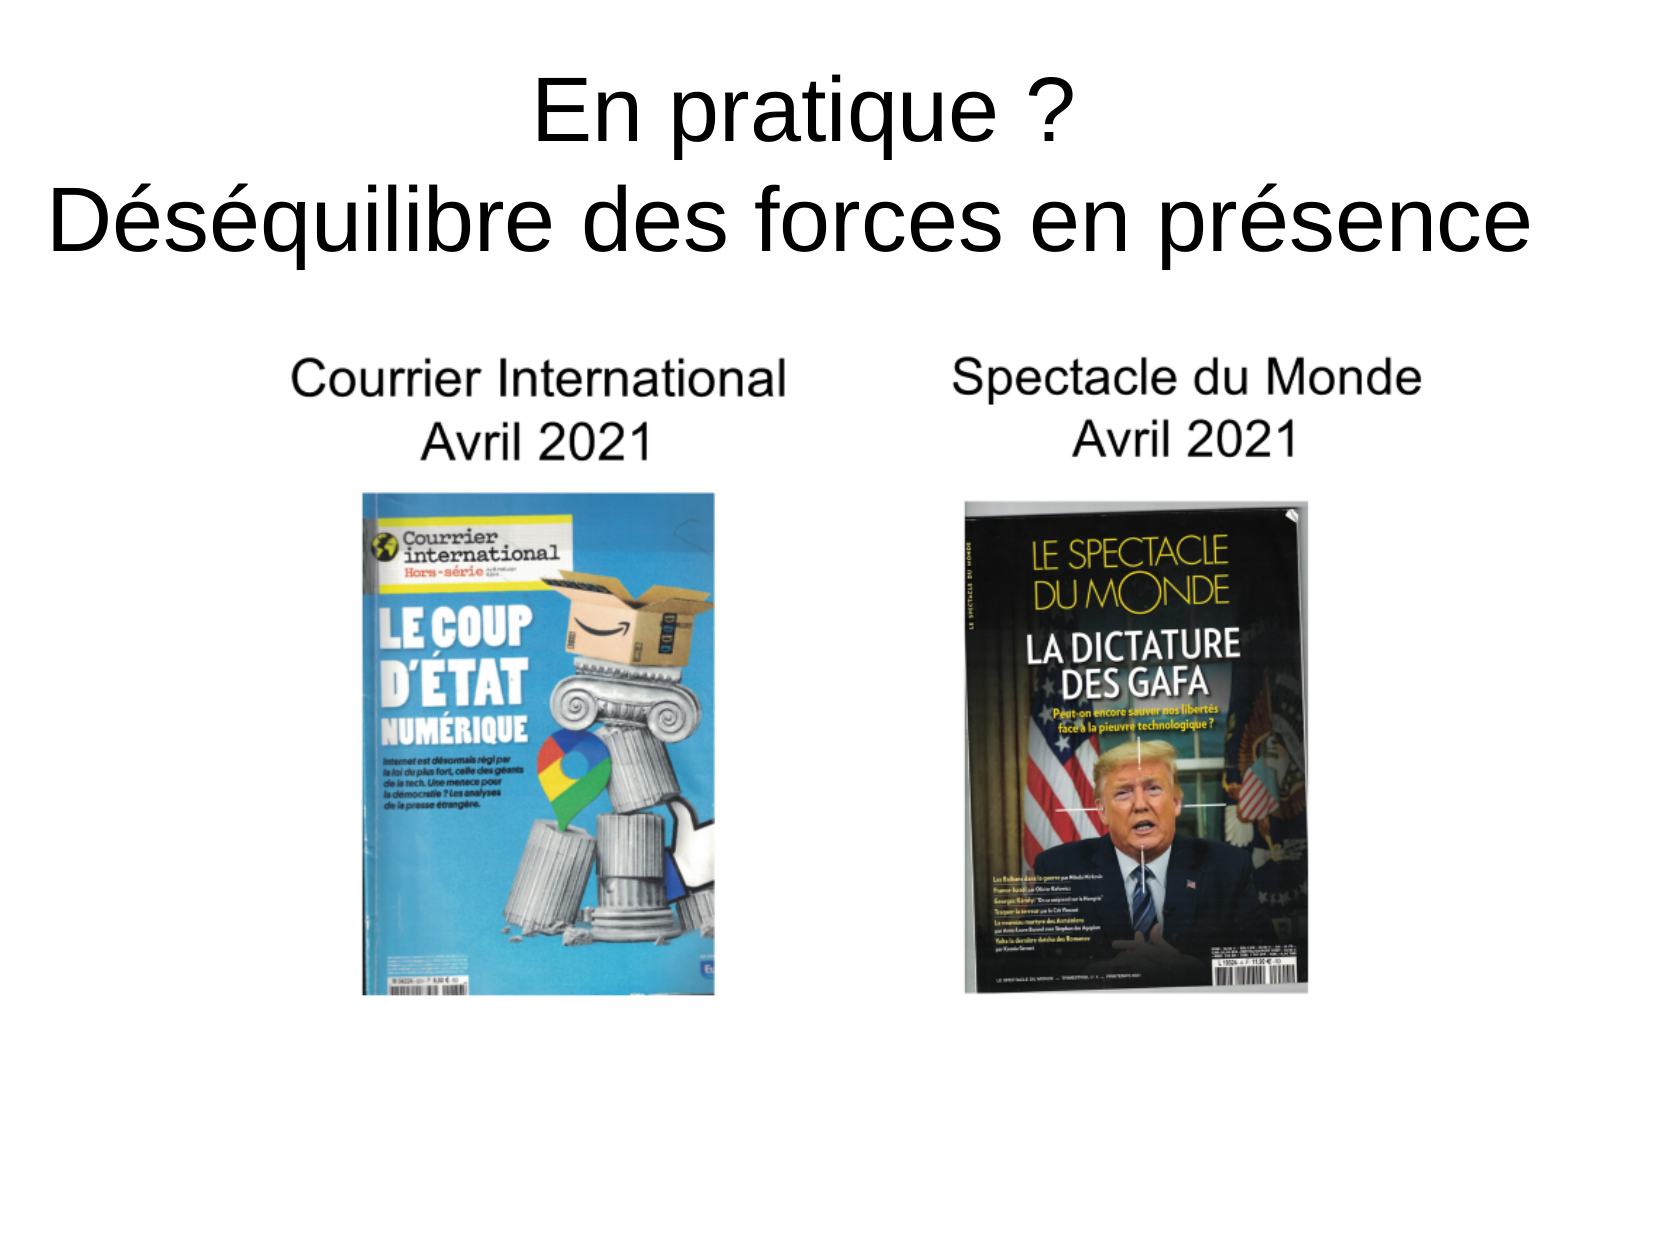

# En pratique ? Déséquilibre des forces en présence